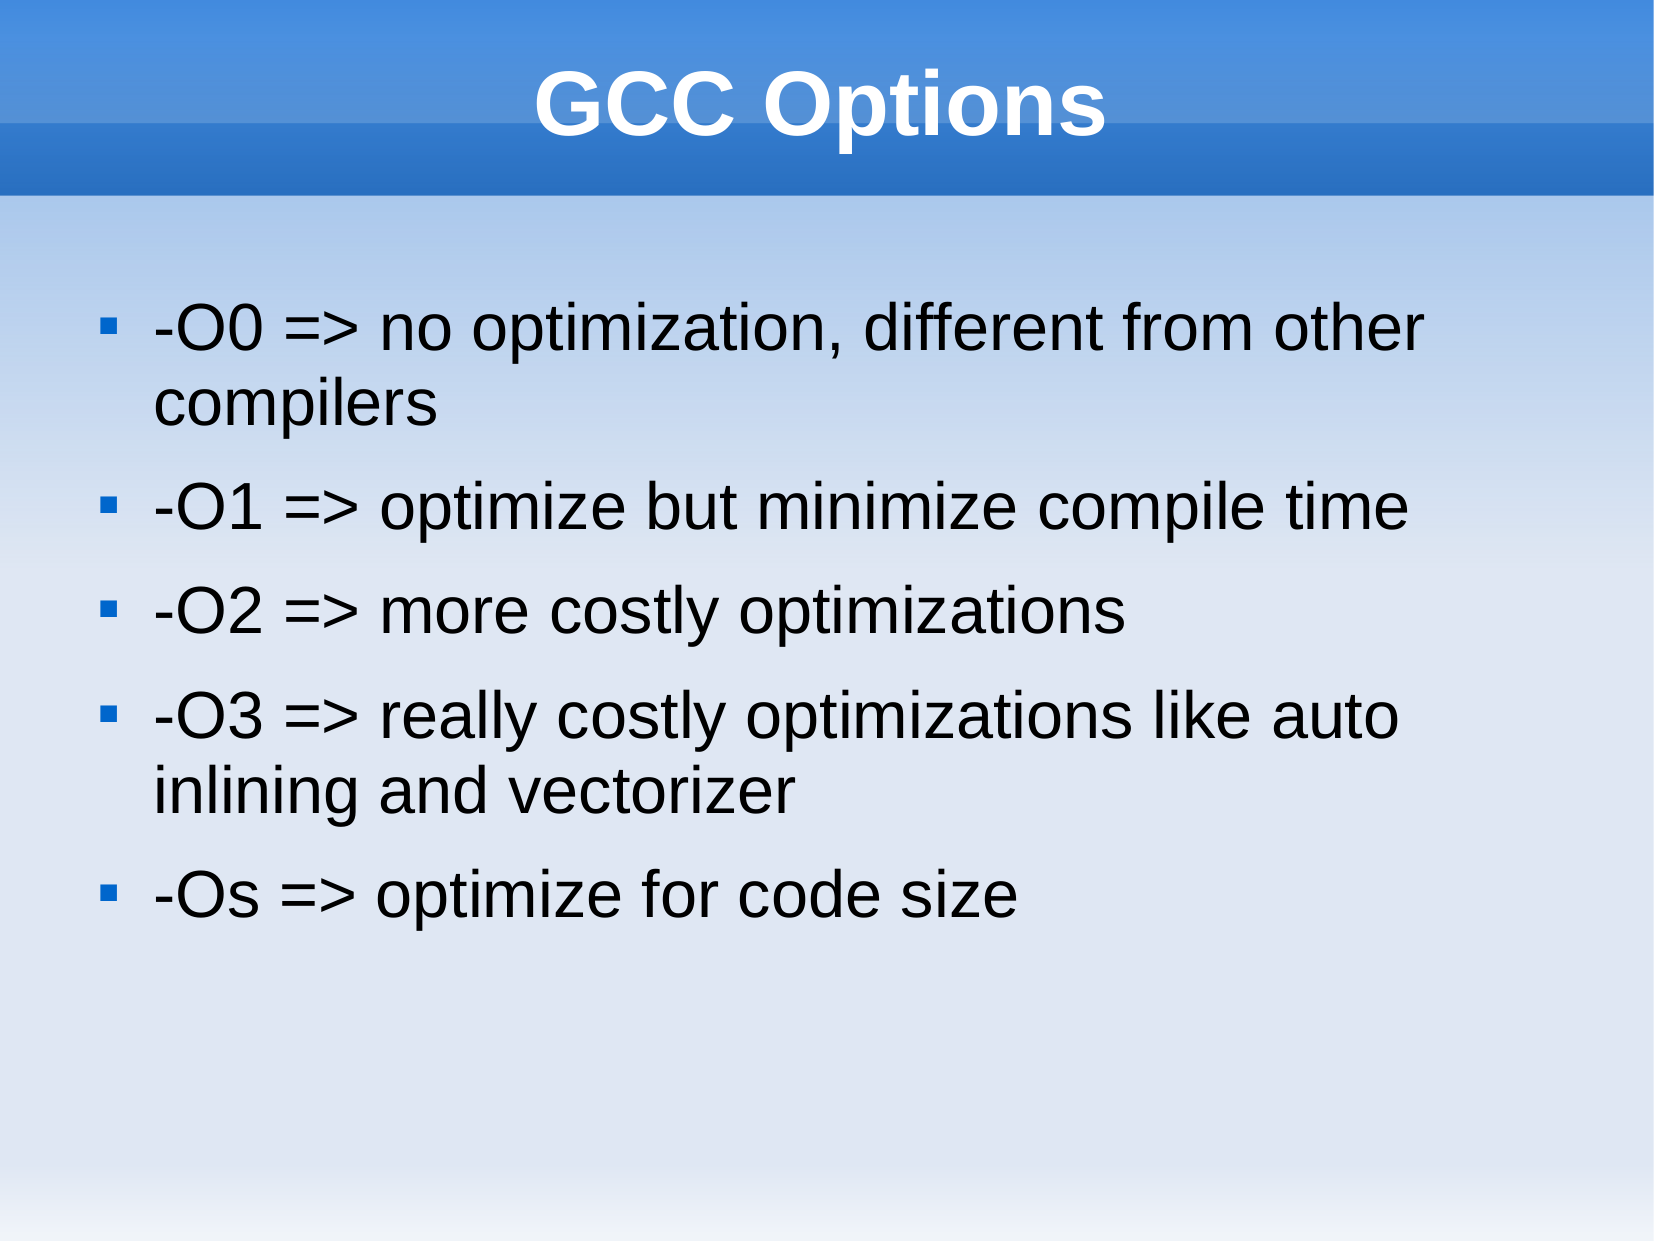

# GCC Options
-O0 => no optimization, different from other compilers
-O1 => optimize but minimize compile time
-O2 => more costly optimizations
-O3 => really costly optimizations like auto inlining and vectorizer
-Os => optimize for code size